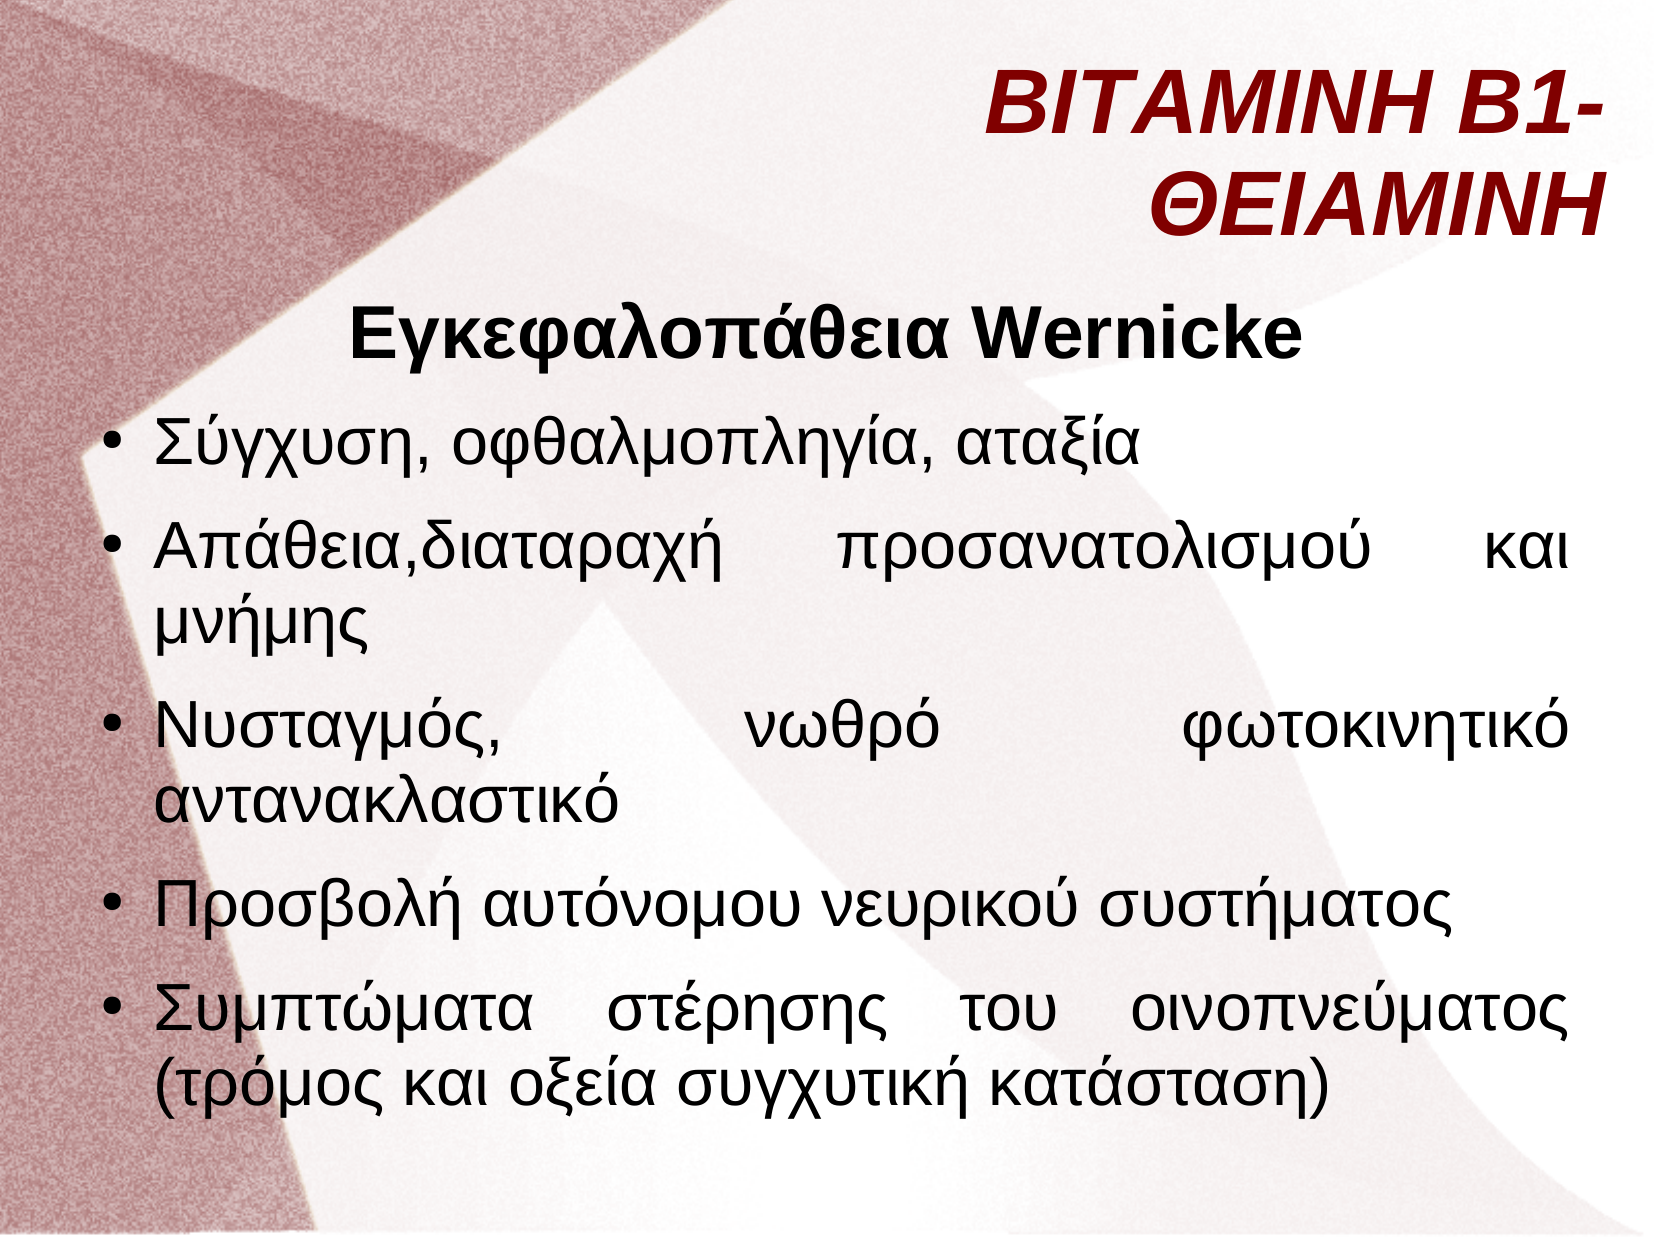

# ΒΙΤΑΜΙΝΗ Β1-ΘΕΙΑΜΙΝΗ
Εγκεφαλοπάθεια Wernicke
Σύγχυση, οφθαλμοπληγία, αταξία
Απάθεια,διαταραχή προσανατολισμού και μνήμης
Νυσταγμός, νωθρό φωτοκινητικό αντανακλαστικό
Προσβολή αυτόνομου νευρικού συστήματος
Συμπτώματα στέρησης του οινοπνεύματος (τρόμος και οξεία συγχυτική κατάσταση)